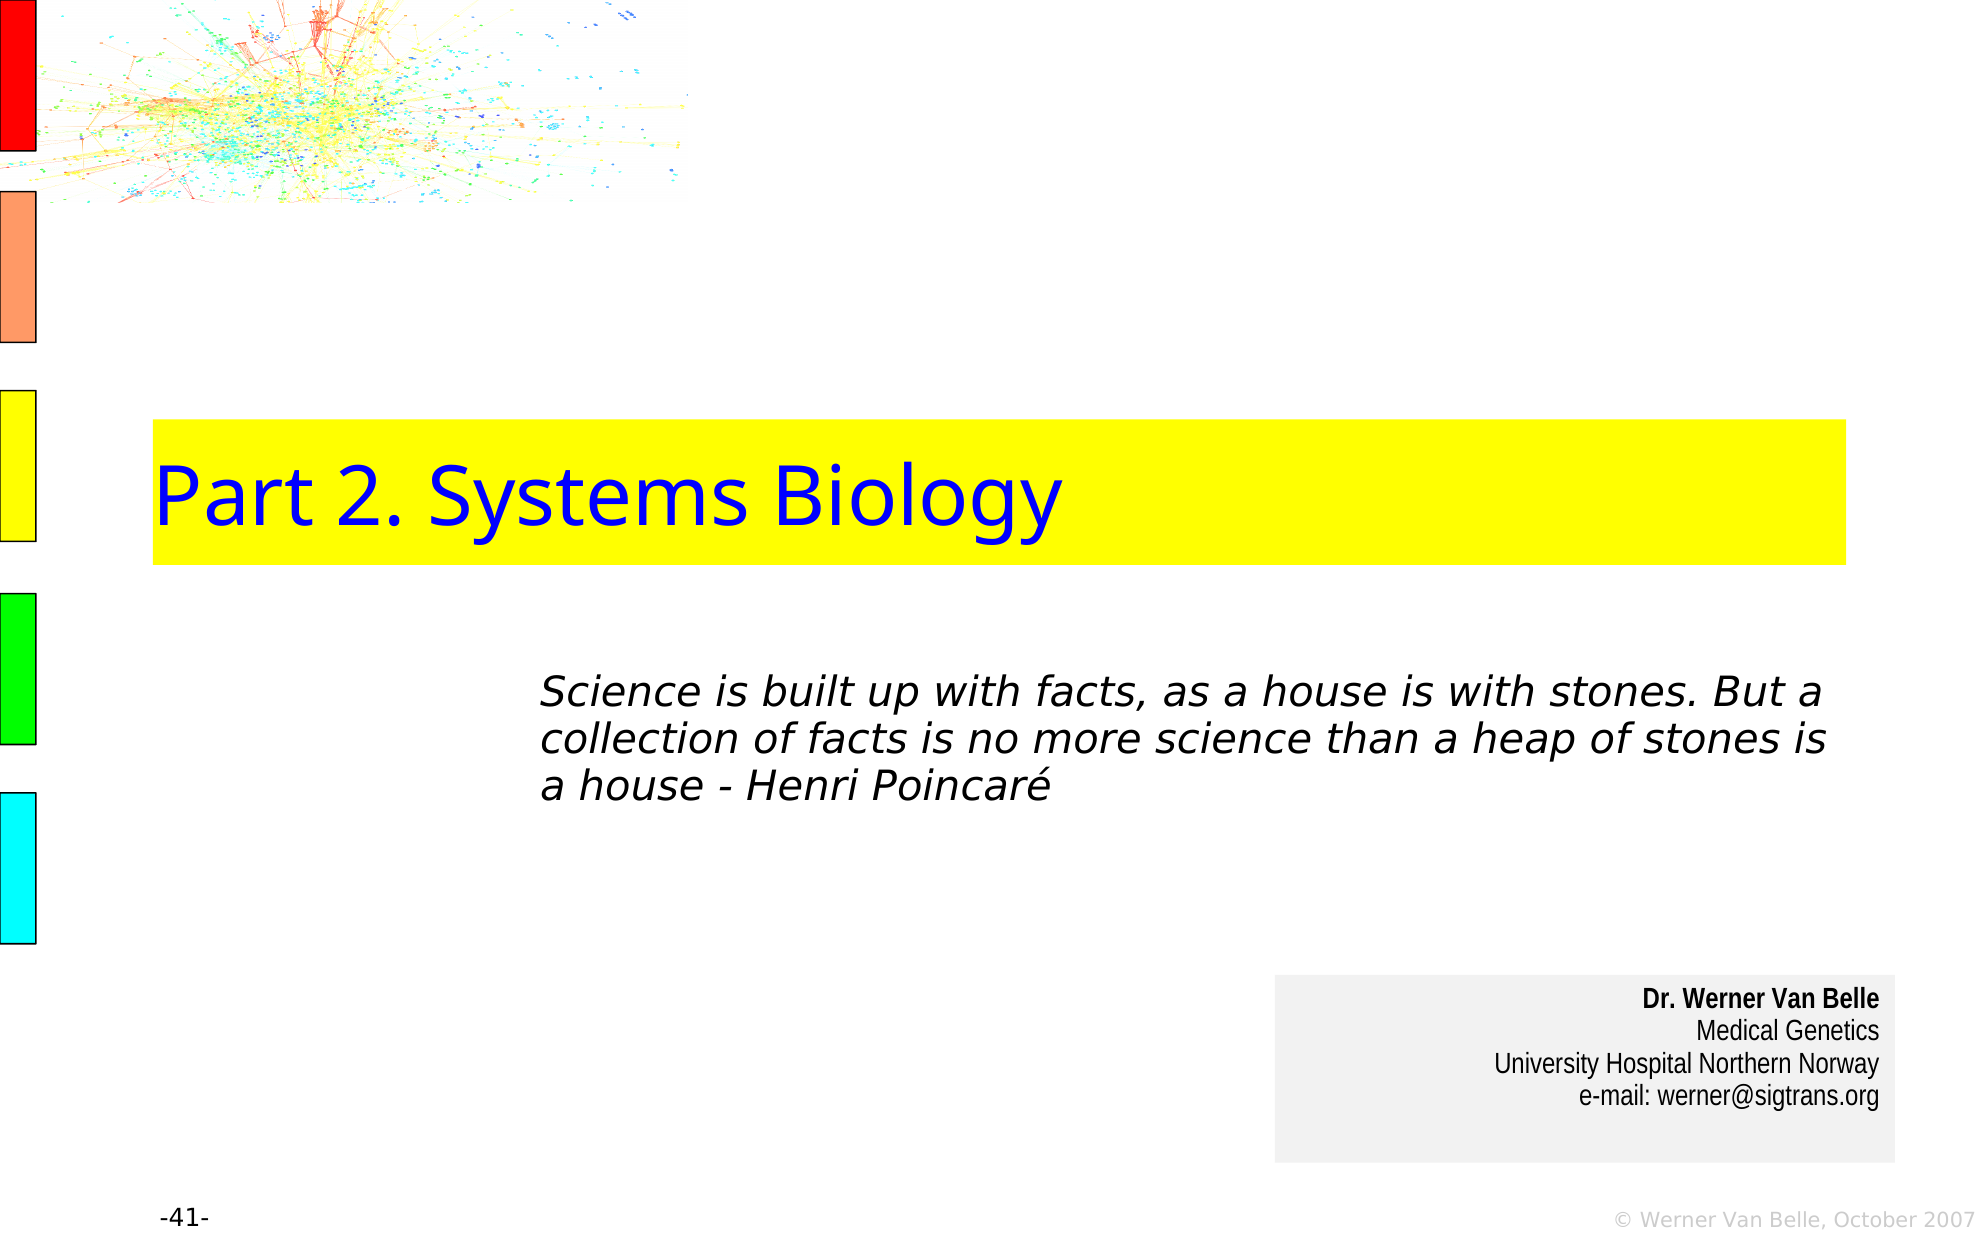

Part 2. Systems Biology
Science is built up with facts, as a house is with stones. But a
collection of facts is no more science than a heap of stones is
a house - Henri Poincaré
Dr. Werner Van Belle
Medical Genetics
University Hospital Northern Norway
e-mail: werner@sigtrans.org